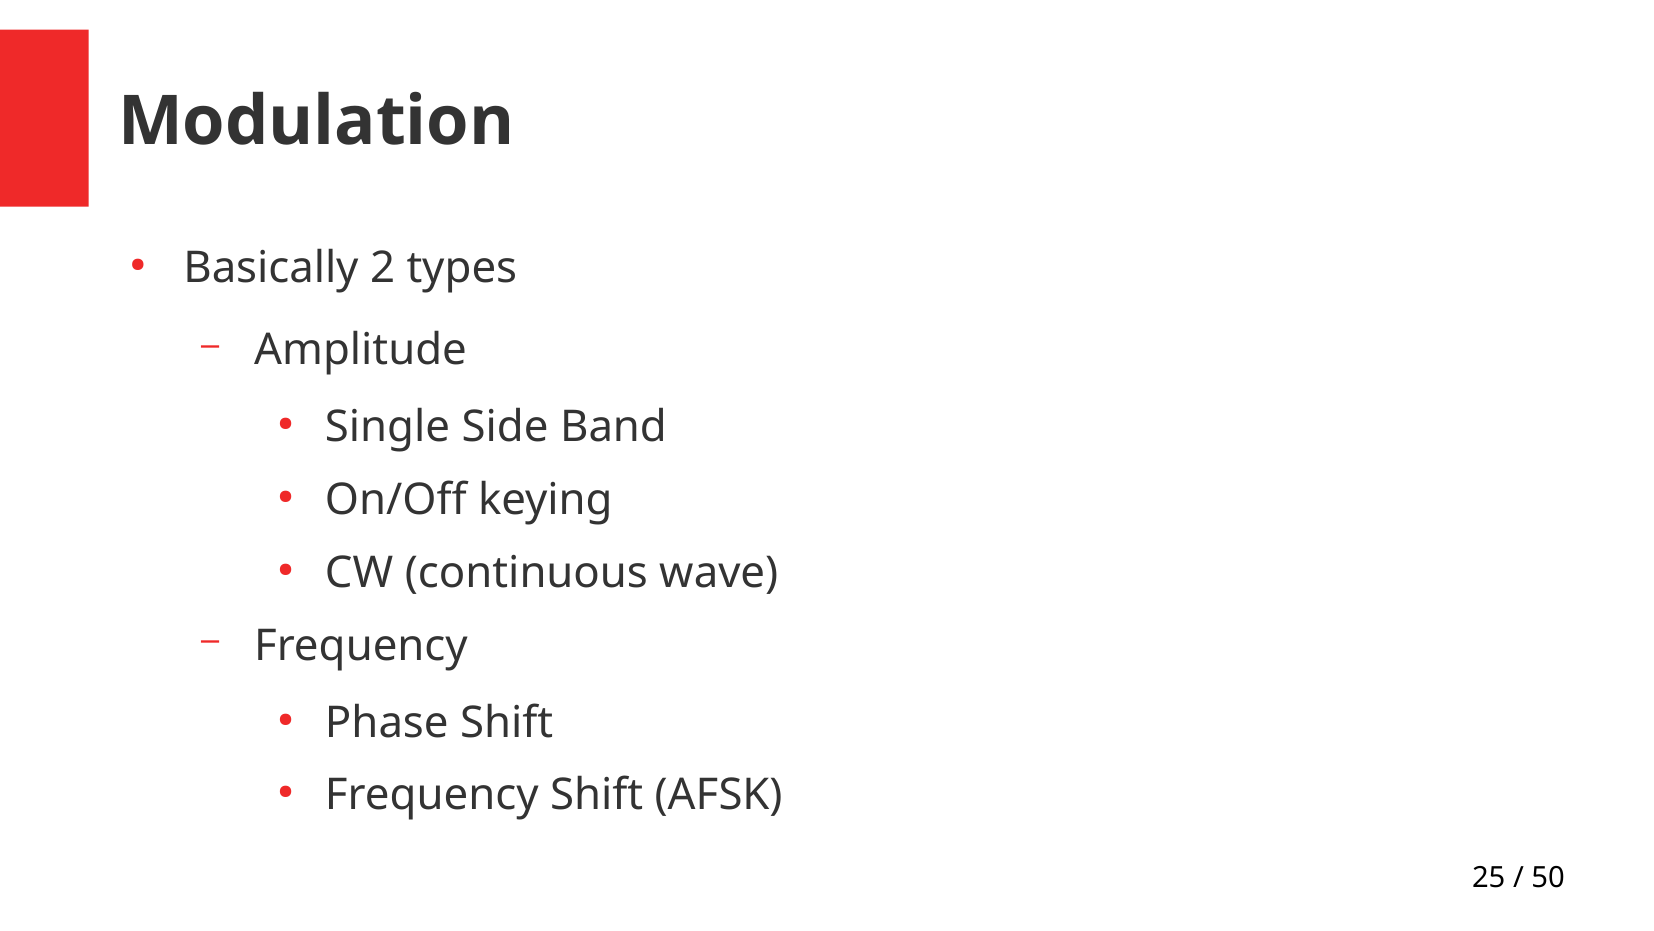

# Modulation
Basically 2 types
Amplitude
Single Side Band
On/Off keying
CW (continuous wave)
Frequency
Phase Shift
Frequency Shift (AFSK)
25